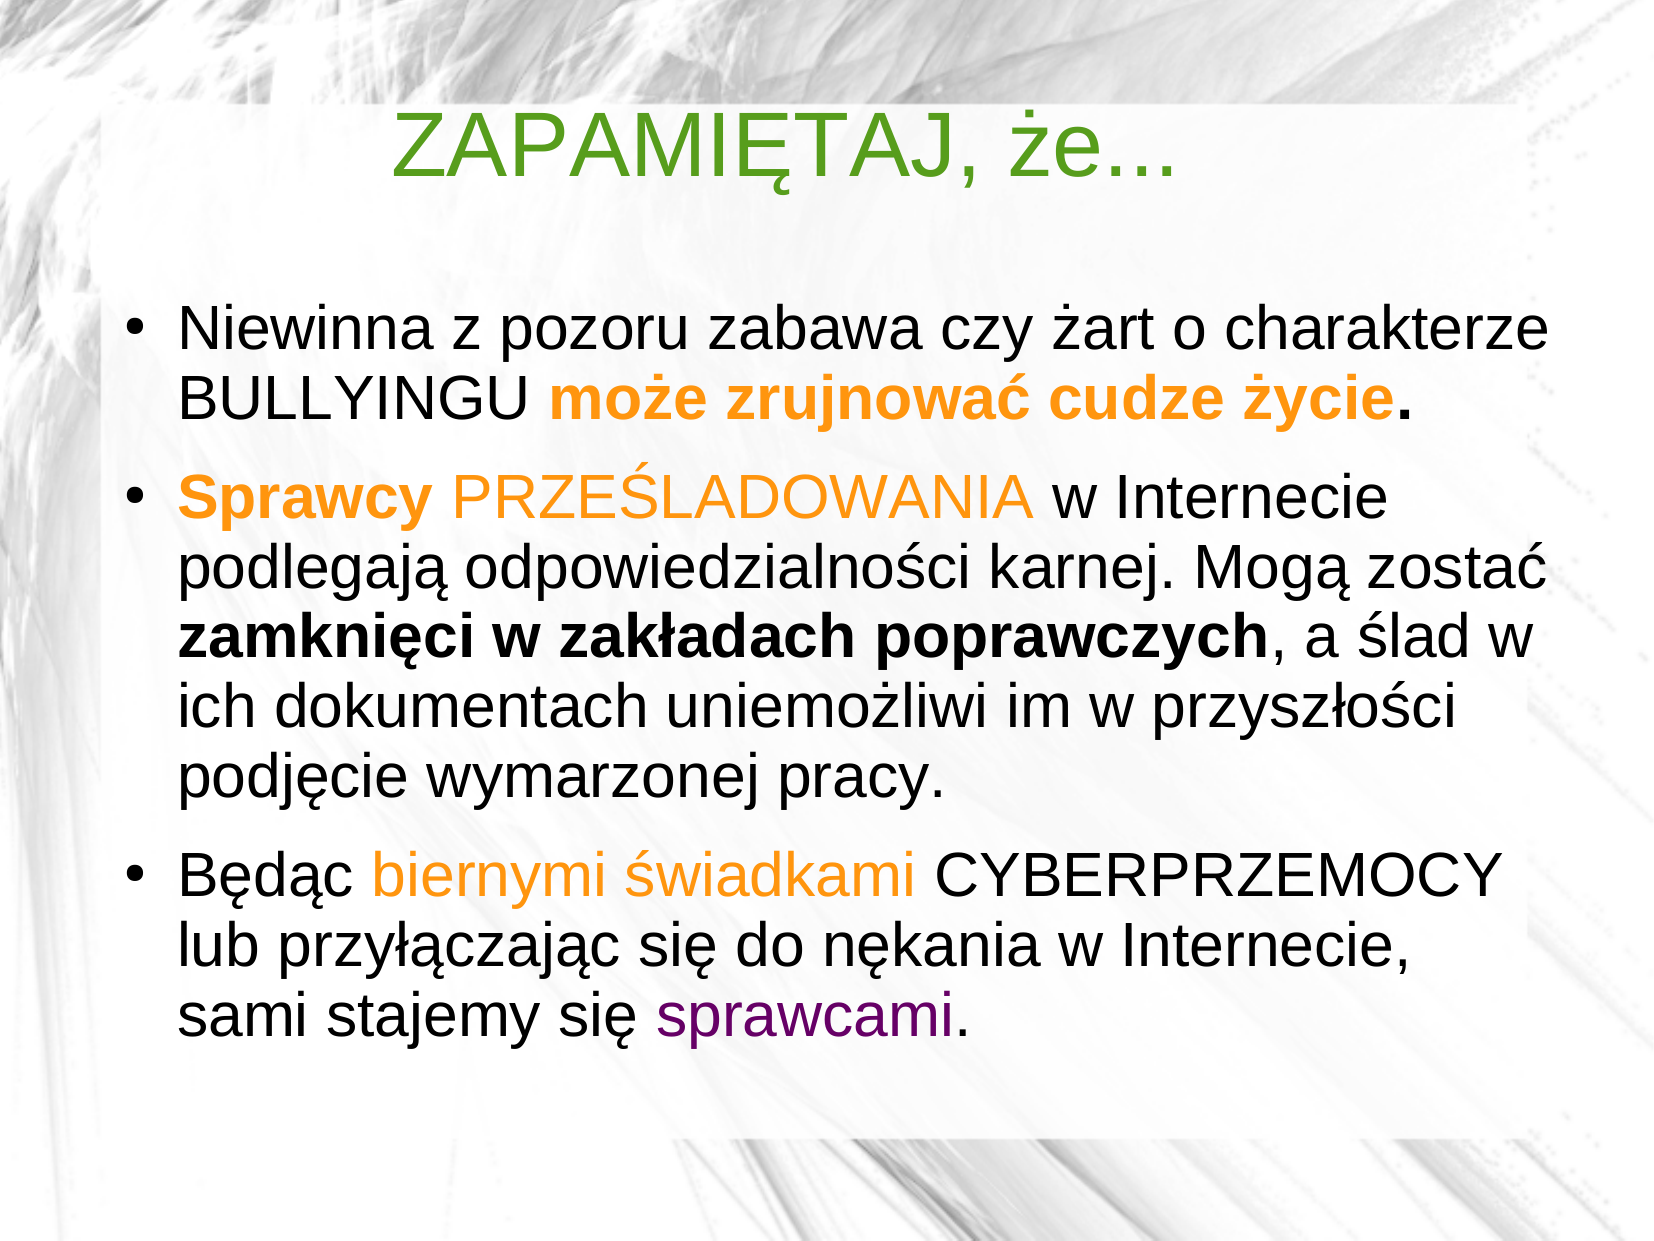

# ZAPAMIĘTAJ, że...
Niewinna z pozoru zabawa czy żart o charakterze BULLYINGU może zrujnować cudze życie.
Sprawcy PRZEŚLADOWANIA w Internecie podlegają odpowiedzialności karnej. Mogą zostać zamknięci w zakładach poprawczych, a ślad w ich dokumentach uniemożliwi im w przyszłości podjęcie wymarzonej pracy.
Będąc biernymi świadkami CYBERPRZEMOCY lub przyłączając się do nękania w Internecie, sami stajemy się sprawcami.